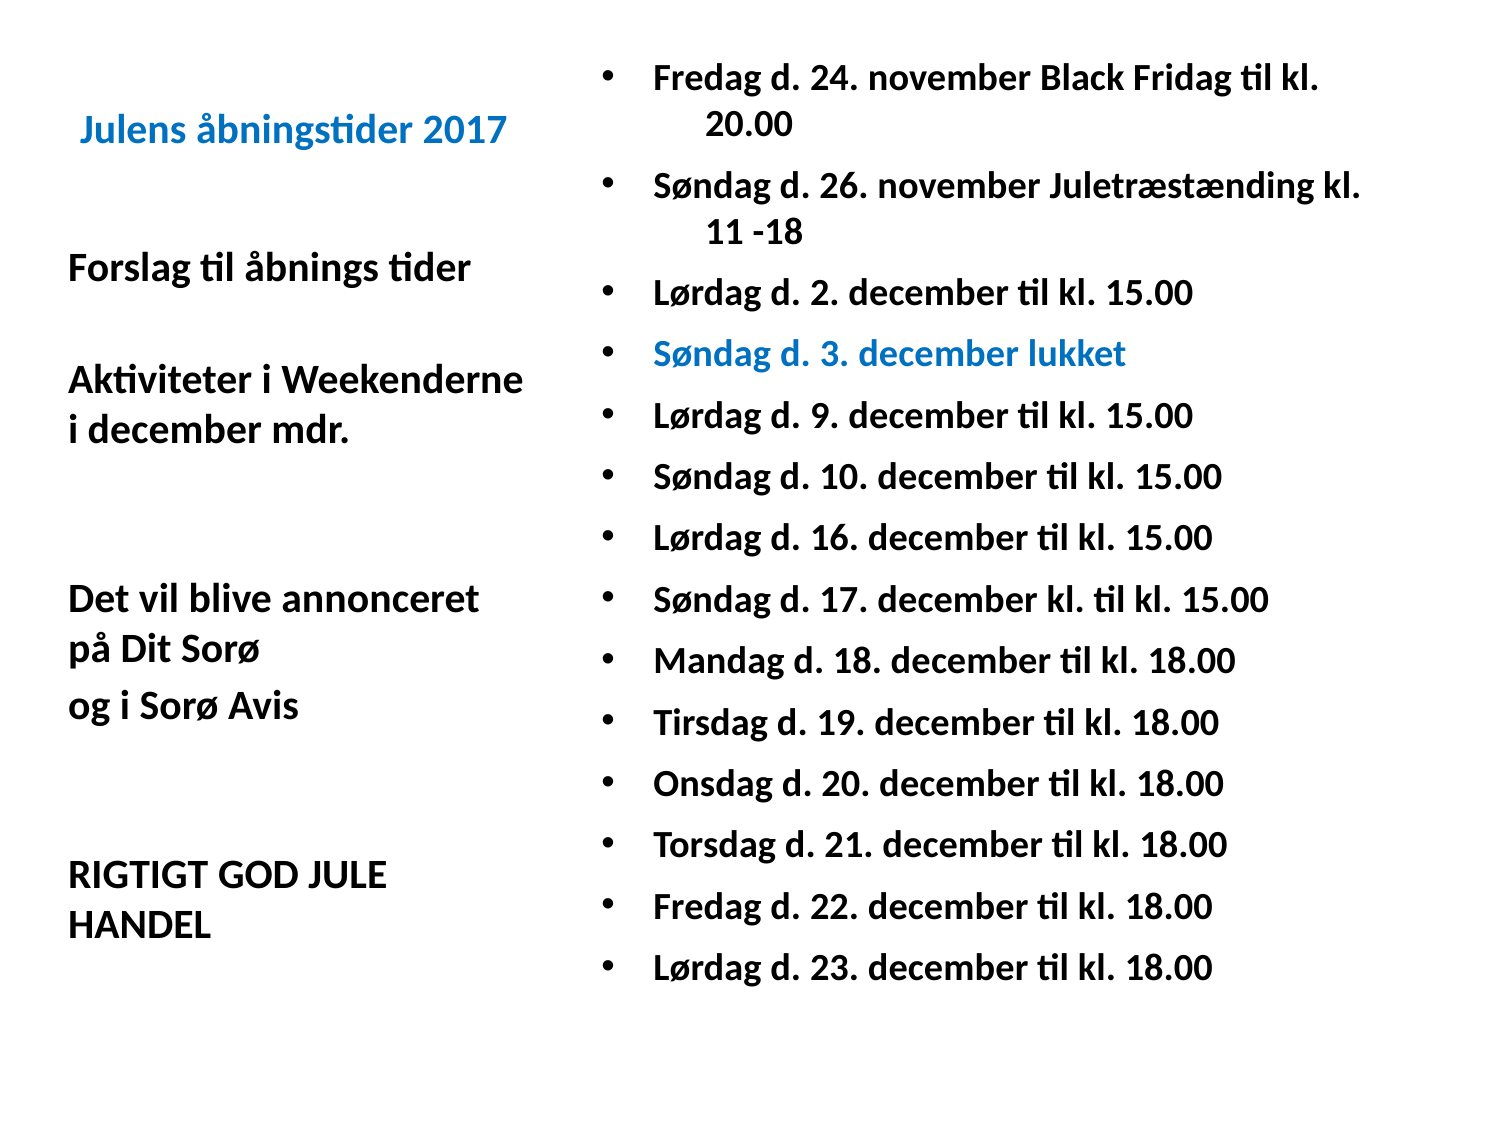

# Julens åbningstider 2017
Fredag d. 24. november Black Fridag til kl. 20.00
Søndag d. 26. november Juletræstænding kl. 11 -18
Lørdag d. 2. december til kl. 15.00
Søndag d. 3. december lukket
Lørdag d. 9. december til kl. 15.00
Søndag d. 10. december til kl. 15.00
Lørdag d. 16. december til kl. 15.00
Søndag d. 17. december kl. til kl. 15.00
Mandag d. 18. december til kl. 18.00
Tirsdag d. 19. december til kl. 18.00
Onsdag d. 20. december til kl. 18.00
Torsdag d. 21. december til kl. 18.00
Fredag d. 22. december til kl. 18.00
Lørdag d. 23. december til kl. 18.00
Forslag til åbnings tider
Aktiviteter i Weekenderne i december mdr.
Det vil blive annonceret på Dit Sorø
og i Sorø Avis
RIGTIGT GOD JULE HANDEL